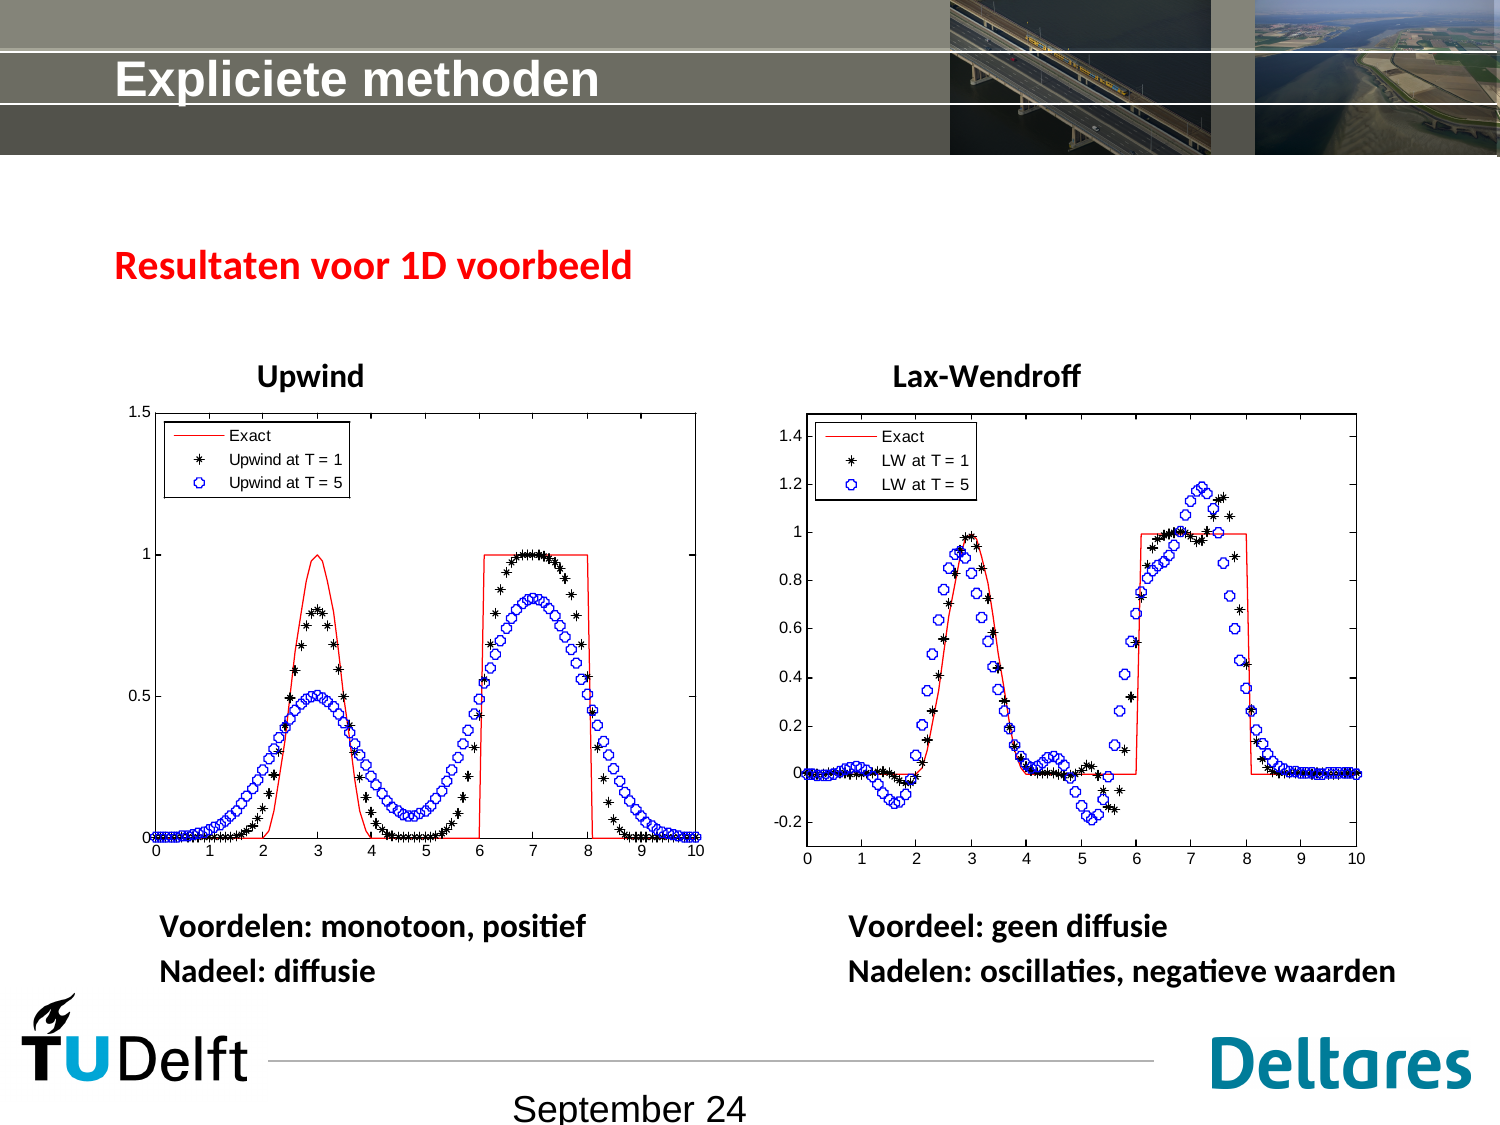

# Expliciete methoden
Resultaten voor 1D voorbeeld
 Upwind Lax-Wendroff
 Voordelen: monotoon, positief Voordeel: geen diffusie
 Nadeel: diffusie Nadelen: oscillaties, negatieve waarden